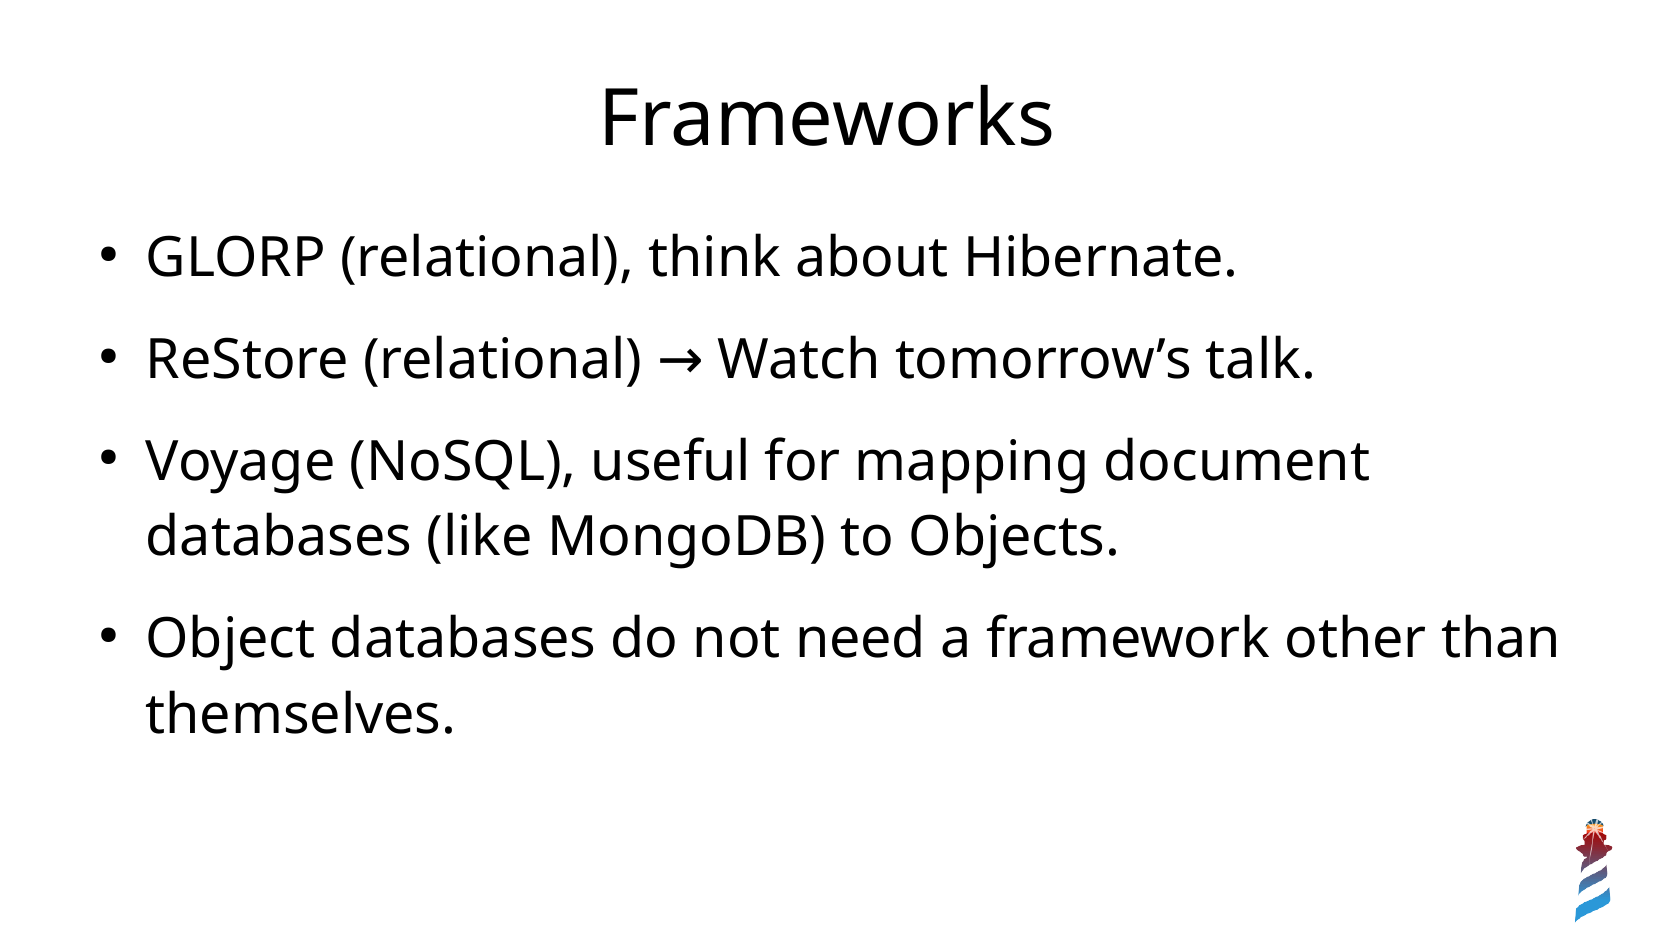

# Frameworks
GLORP (relational), think about Hibernate.
ReStore (relational) → Watch tomorrow’s talk.
Voyage (NoSQL), useful for mapping document databases (like MongoDB) to Objects.
Object databases do not need a framework other than themselves.